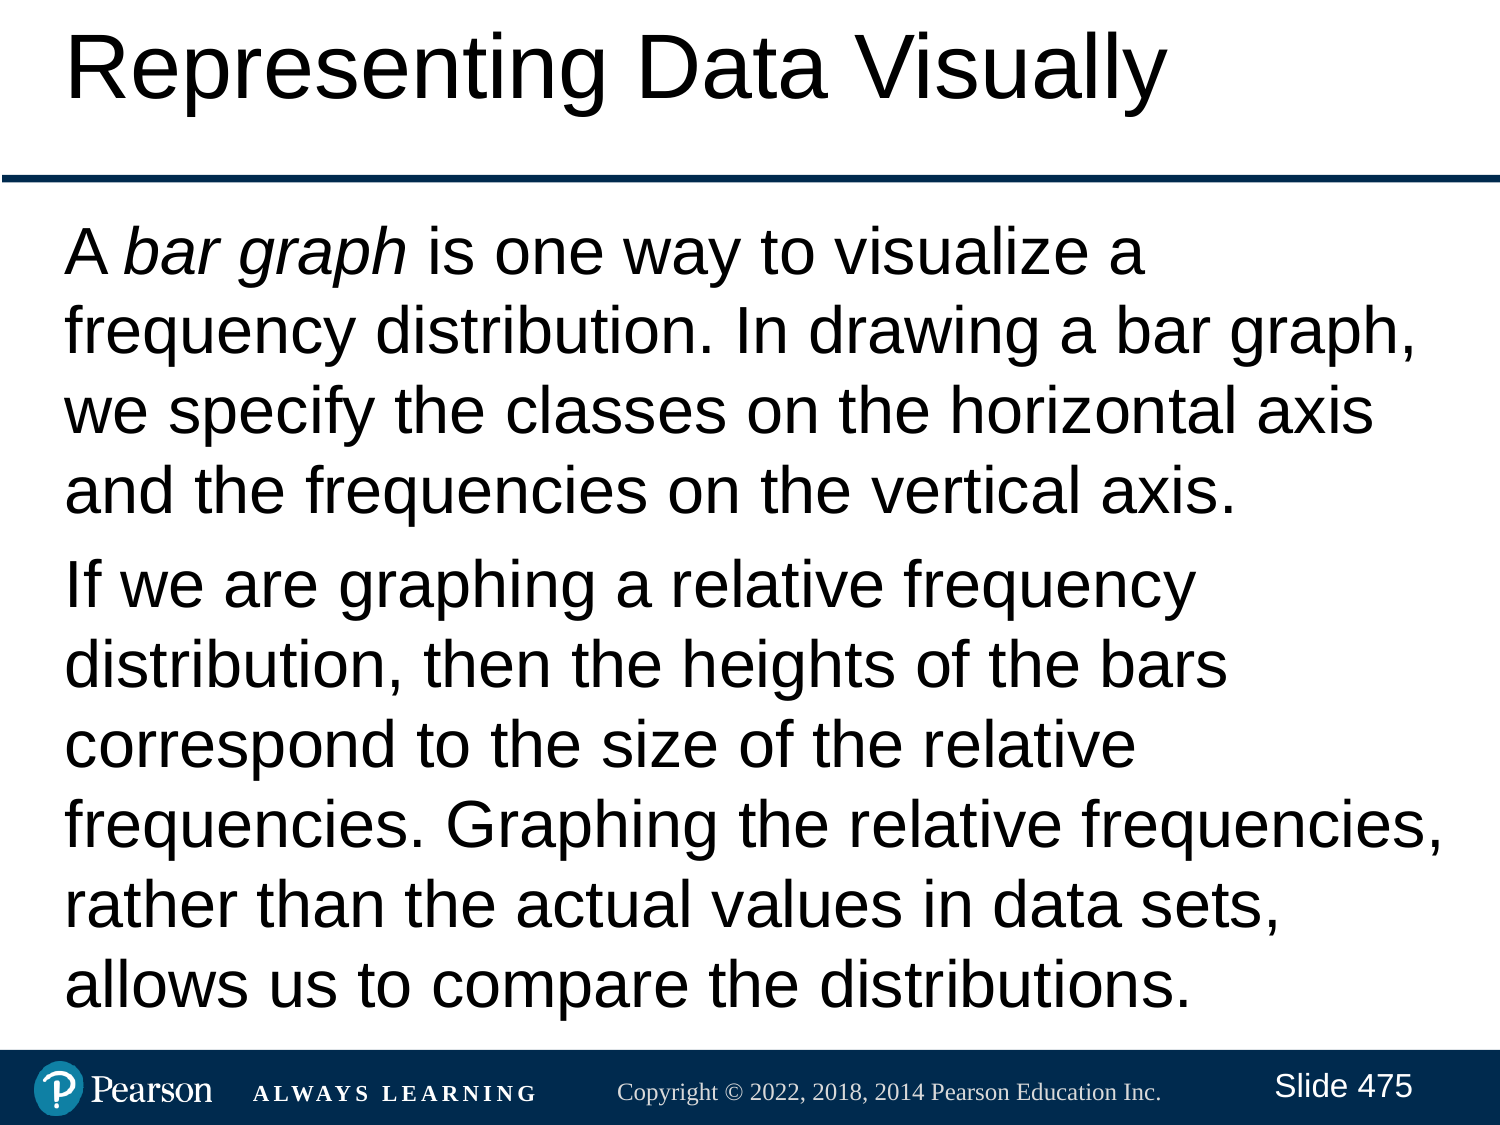

# Representing Data Visually
A bar graph is one way to visualize a frequency distribution. In drawing a bar graph, we specify the classes on the horizontal axis and the frequencies on the vertical axis.
If we are graphing a relative frequency distribution, then the heights of the bars correspond to the size of the relative frequencies. Graphing the relative frequencies, rather than the actual values in data sets, allows us to compare the distributions.